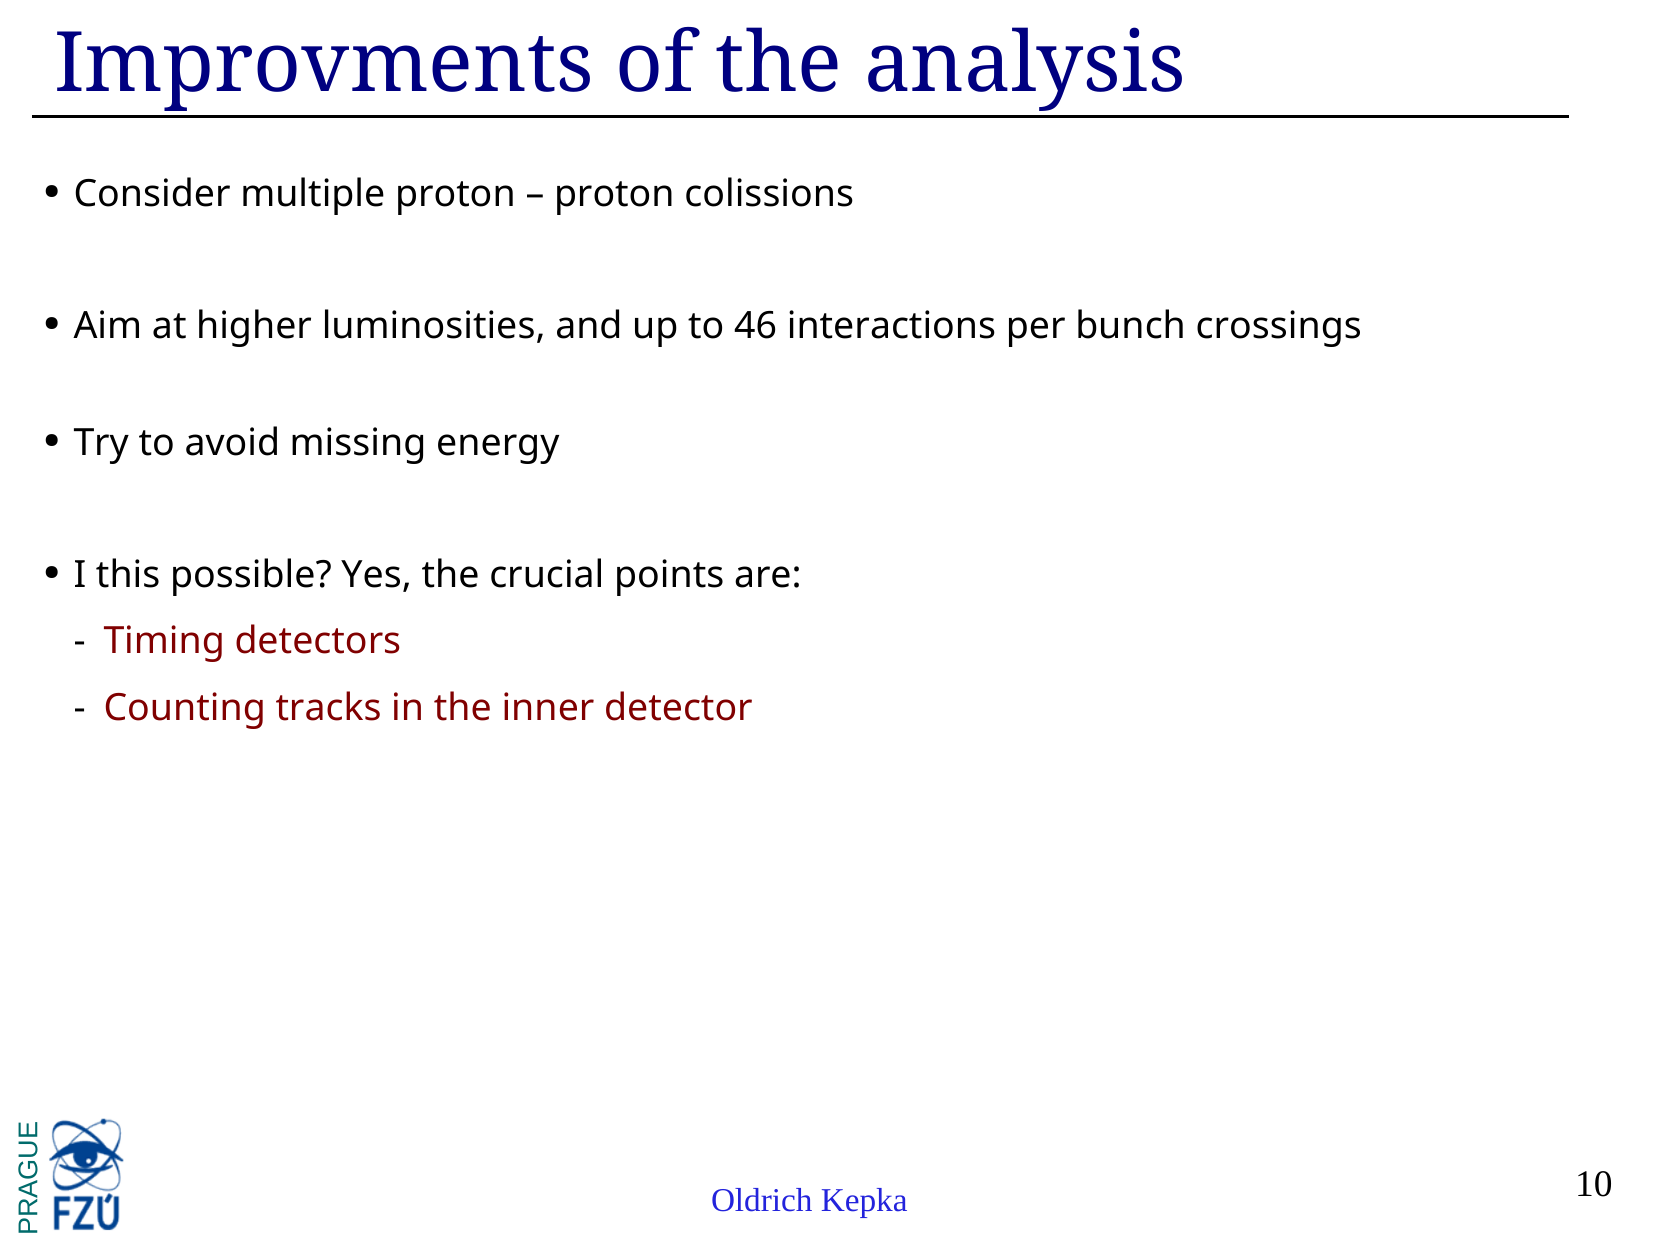

# Improvments of the analysis
Consider multiple proton – proton colissions
Aim at higher luminosities, and up to 46 interactions per bunch crossings
Try to avoid missing energy
I this possible? Yes, the crucial points are:
Timing detectors
Counting tracks in the inner detector
10